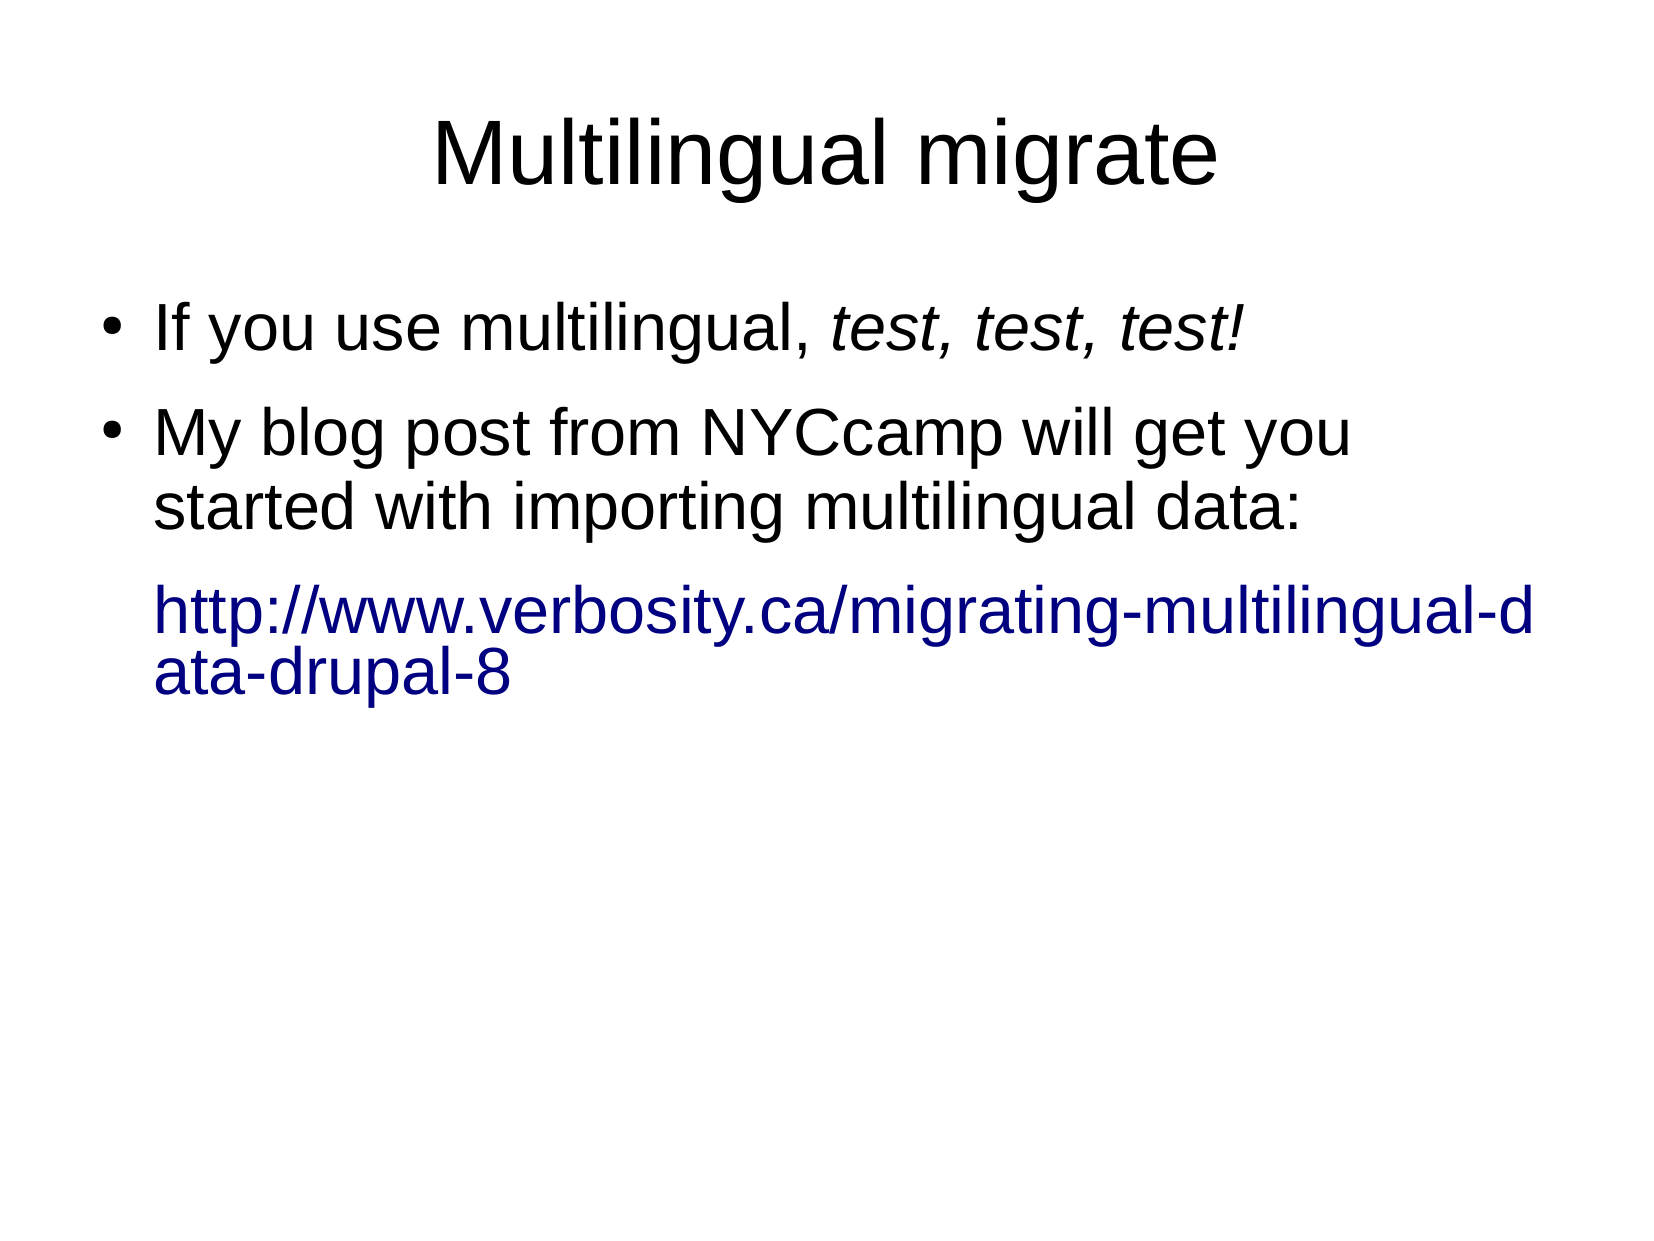

# Multilingual migrate
If you use multilingual, test, test, test!
My blog post from NYCcamp will get you started with importing multilingual data:
http://www.verbosity.ca/migrating-multilingual-data-drupal-8